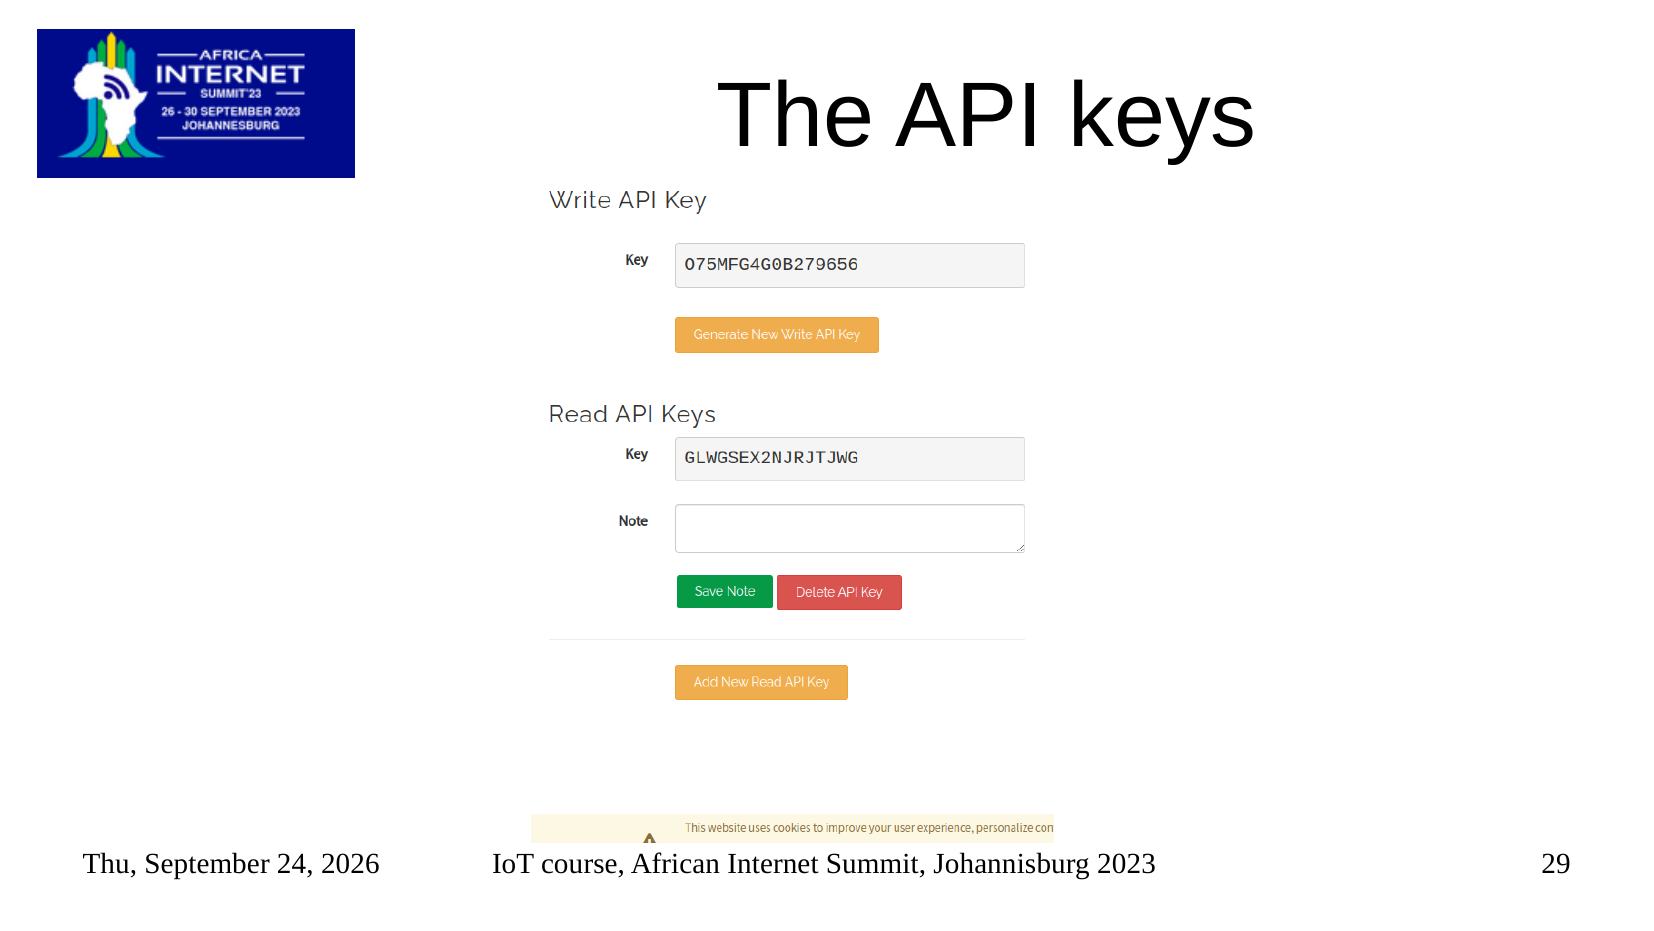

# The API keys
IoT course, African Internet Summit, Johannisburg 2023
29